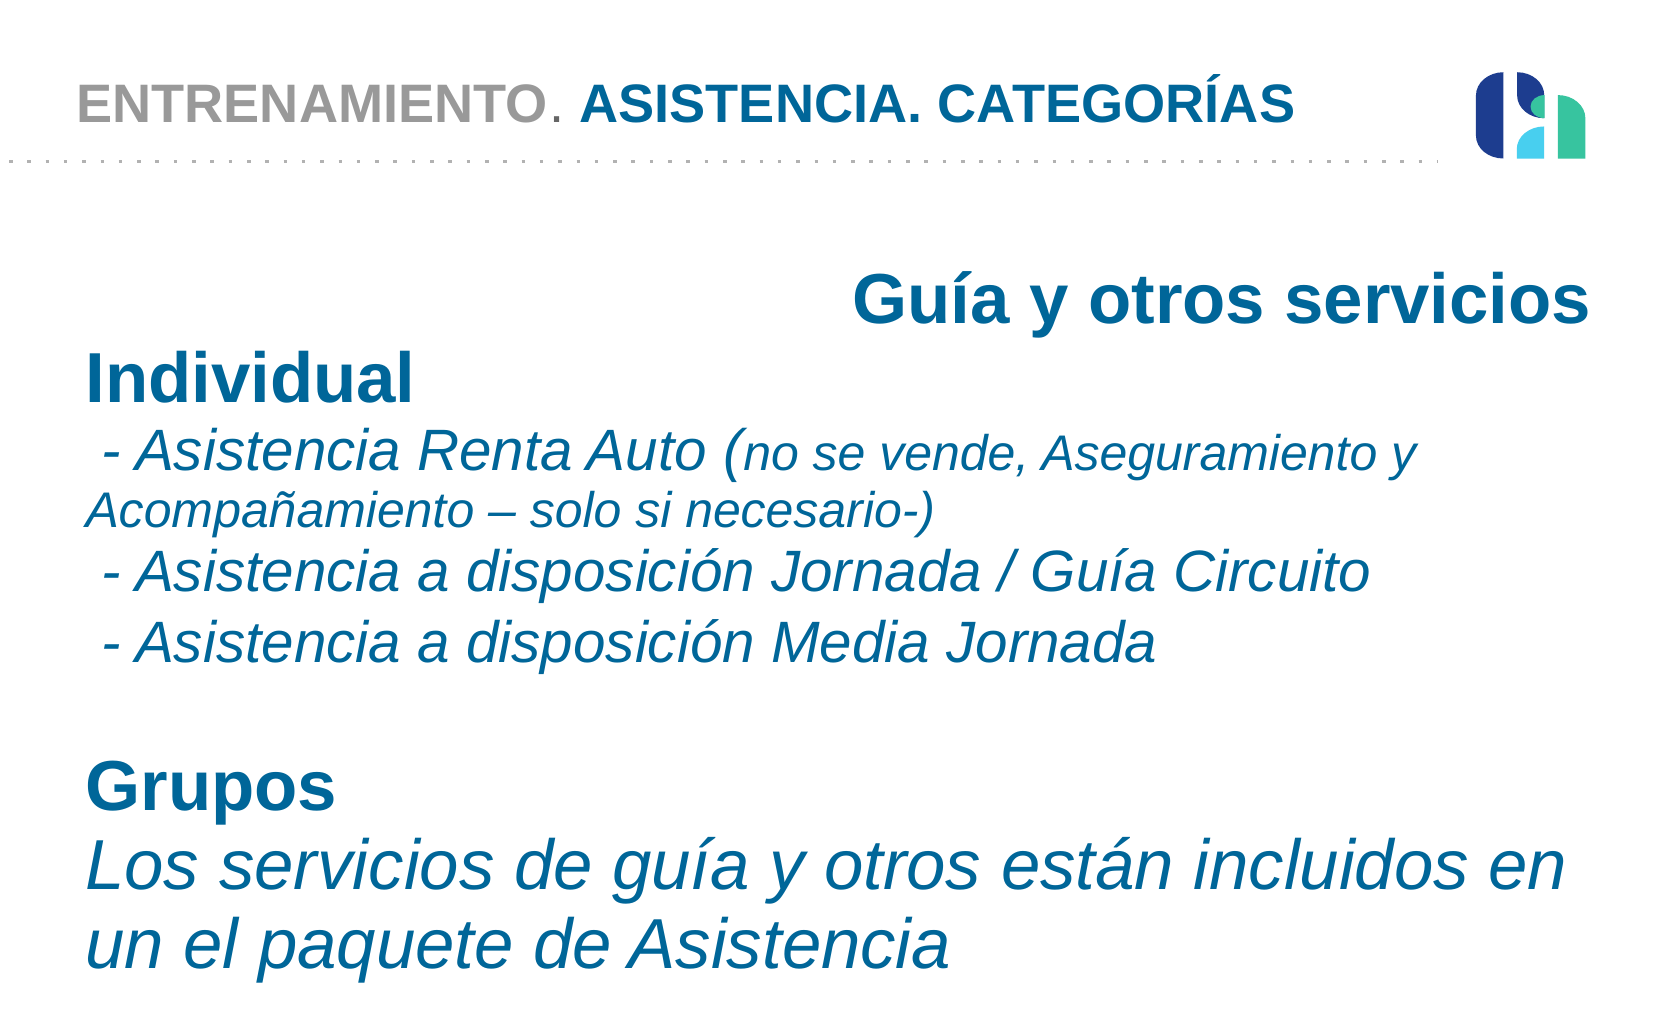

ENTRENAMIENTO. ASISTENCIA. CATEGORÍAS
Guía y otros servicios
Individual
 - Asistencia Renta Auto (no se vende, Aseguramiento y Acompañamiento – solo si necesario-)
 - Asistencia a disposición Jornada / Guía Circuito
 - Asistencia a disposición Media Jornada
Grupos
Los servicios de guía y otros están incluidos en un el paquete de Asistencia